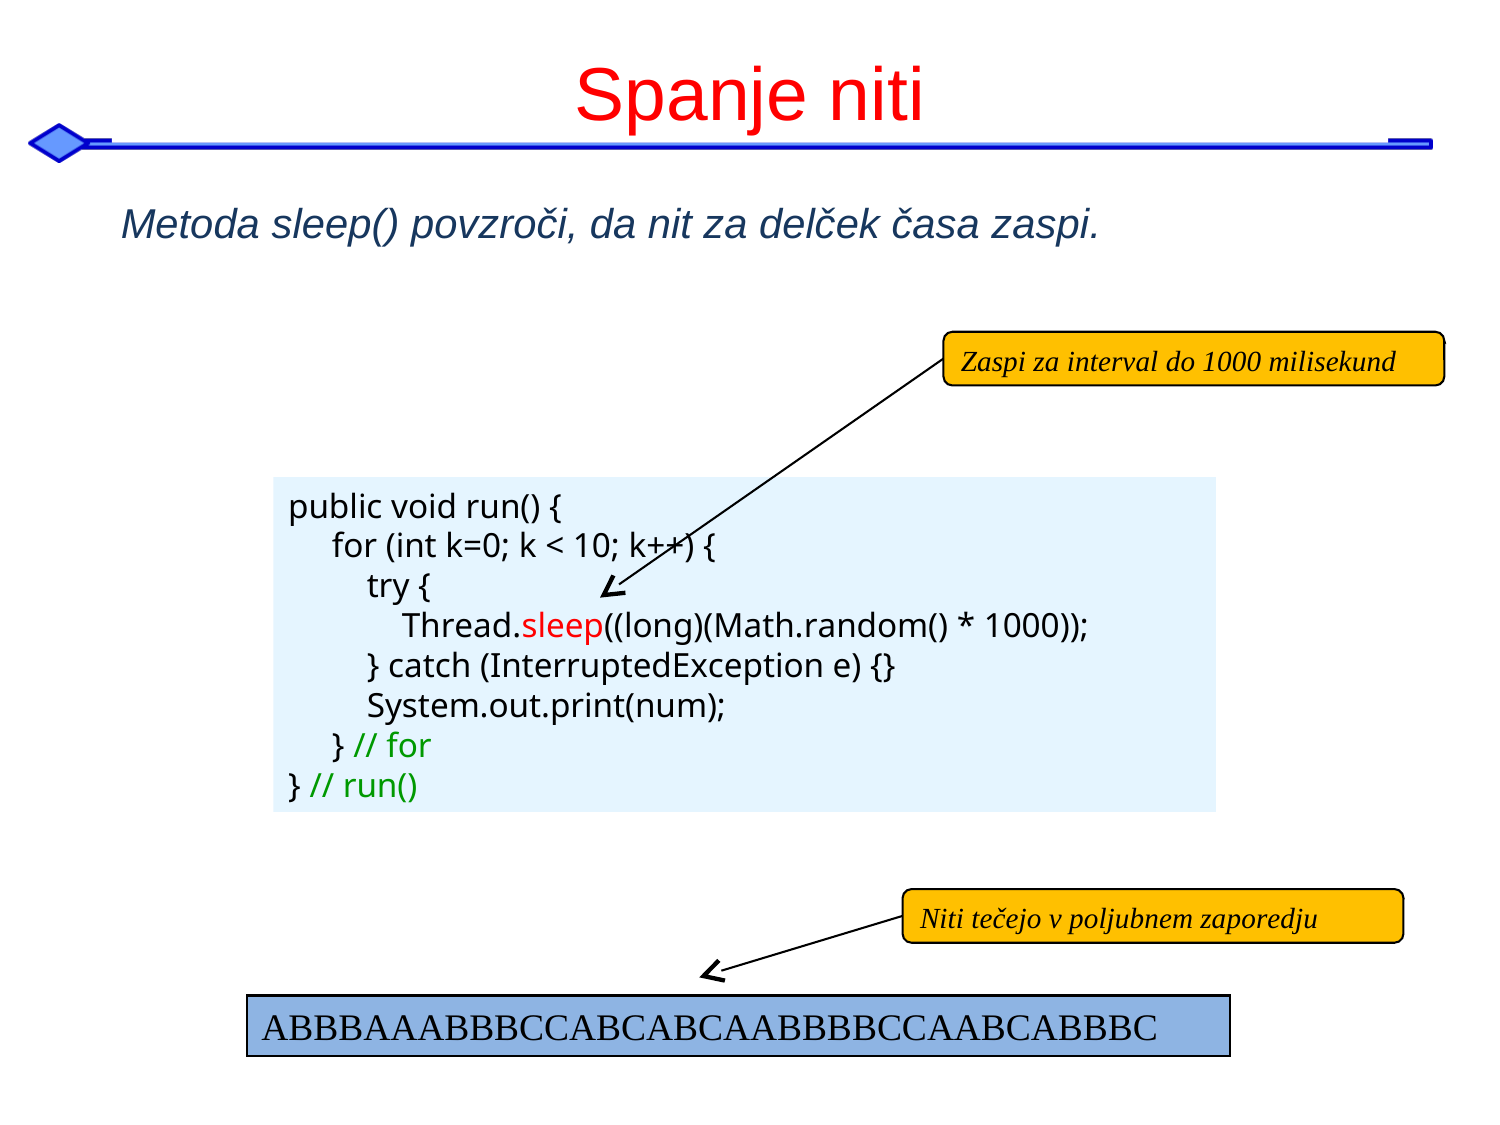

# Spanje niti
Metoda sleep() povzroči, da nit za delček časa zaspi.
Zaspi za interval do 1000 milisekund
public void run() {
 for (int k=0; k < 10; k++) {
 try {
 Thread.sleep((long)(Math.random() * 1000));
 } catch (InterruptedException e) {}
 System.out.print(num);
 } // for
} // run()
Niti tečejo v poljubnem zaporedju
ABBBAAABBBCCABCABCAABBBBCCAABCABBBC